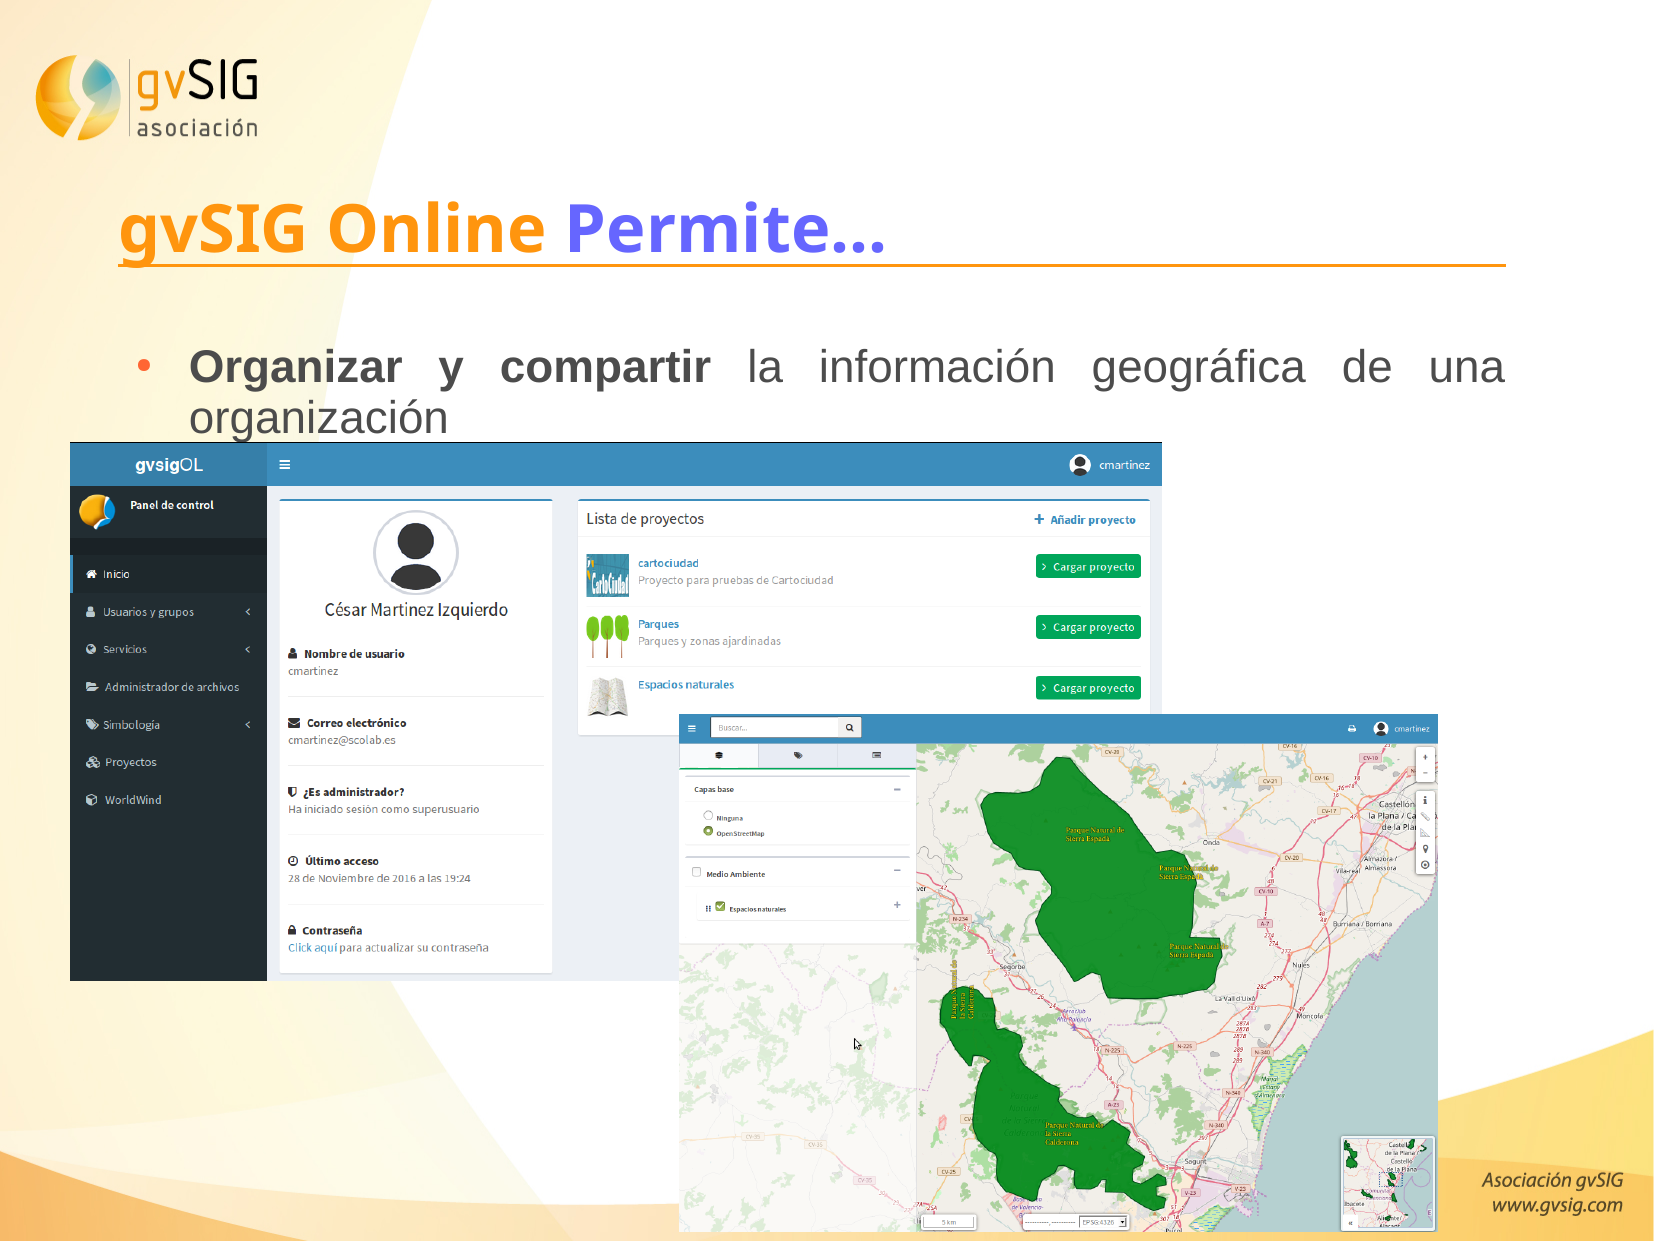

# gvSIG Online Permite...
Organizar y compartir la información geográfica de una organización